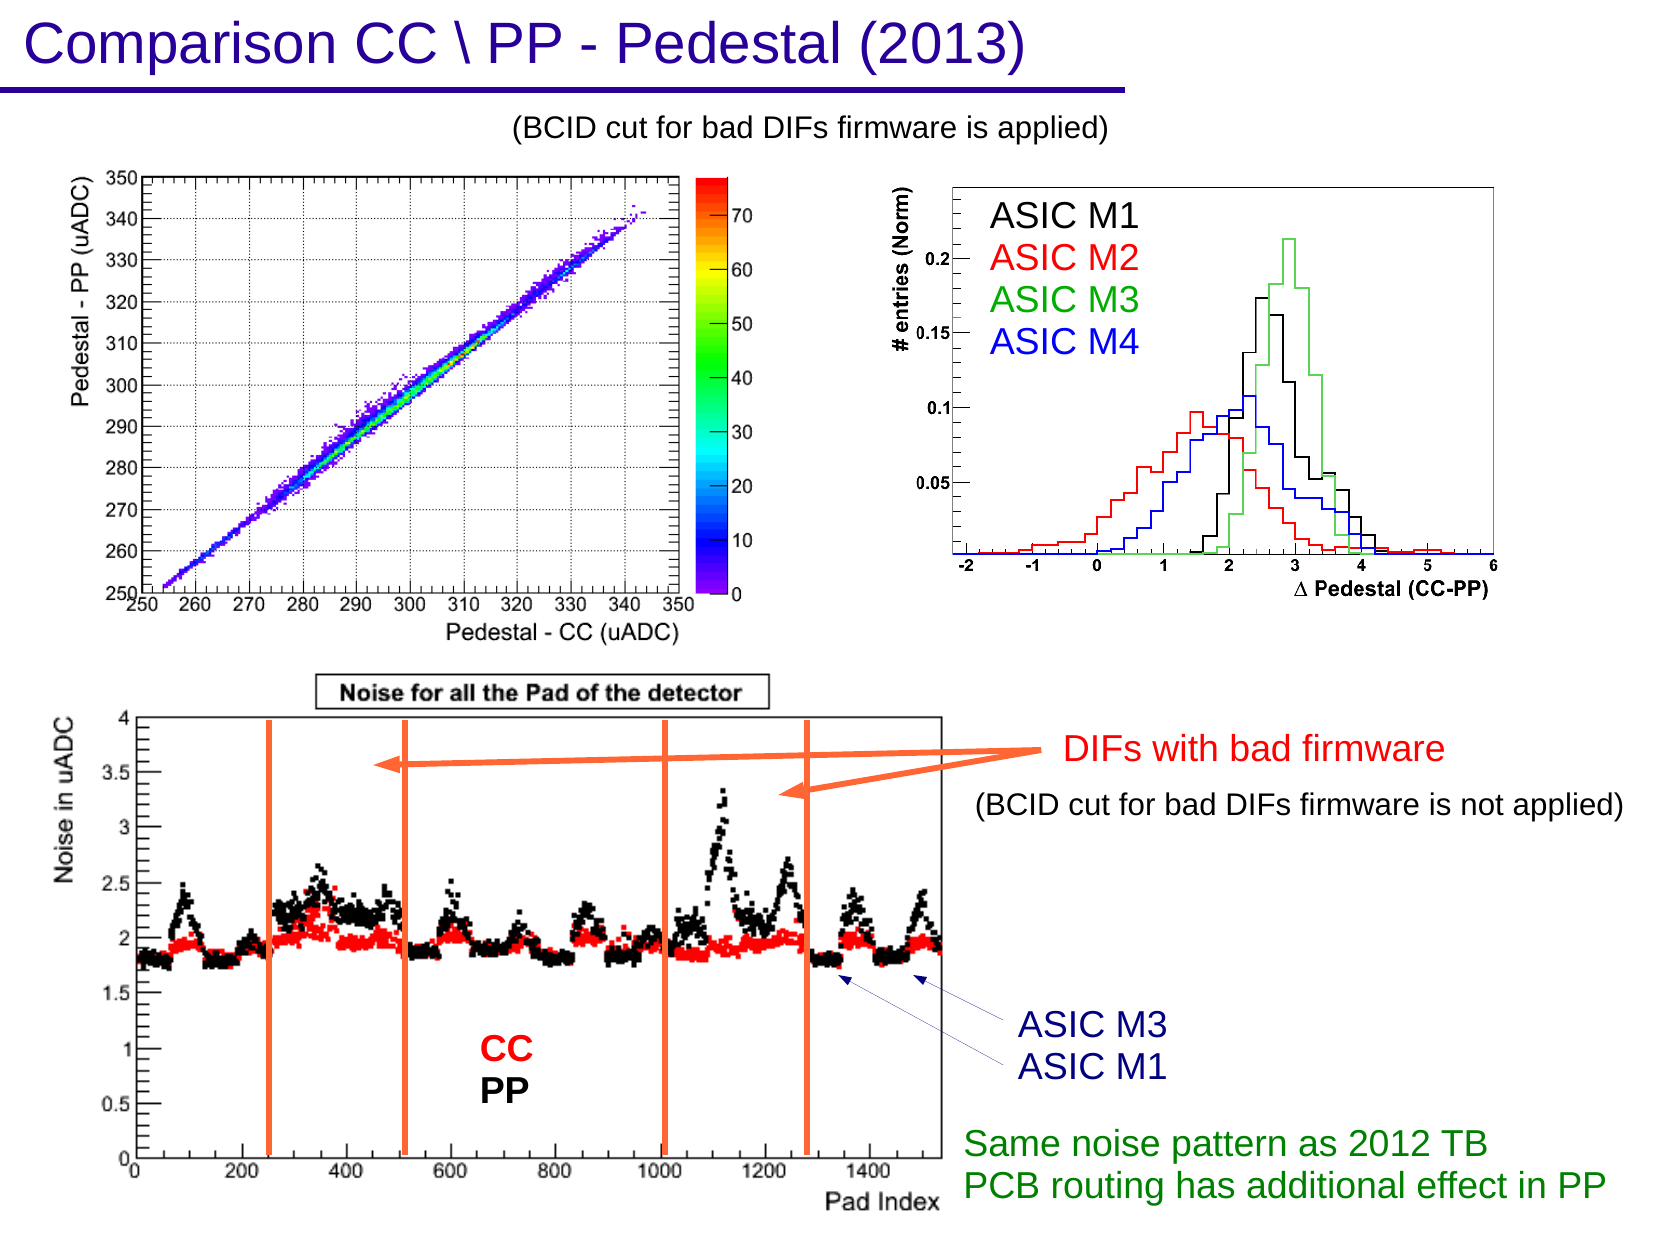

# Comparison CC \ PP - Pedestal (2013)
(BCID cut for bad DIFs firmware is applied)
ASIC M1
ASIC M2
ASIC M3
ASIC M4
DIFs with bad firmware
(BCID cut for bad DIFs firmware is not applied)
ASIC M3
ASIC M1
CC
PP
Same noise pattern as 2012 TB
PCB routing has additional effect in PP